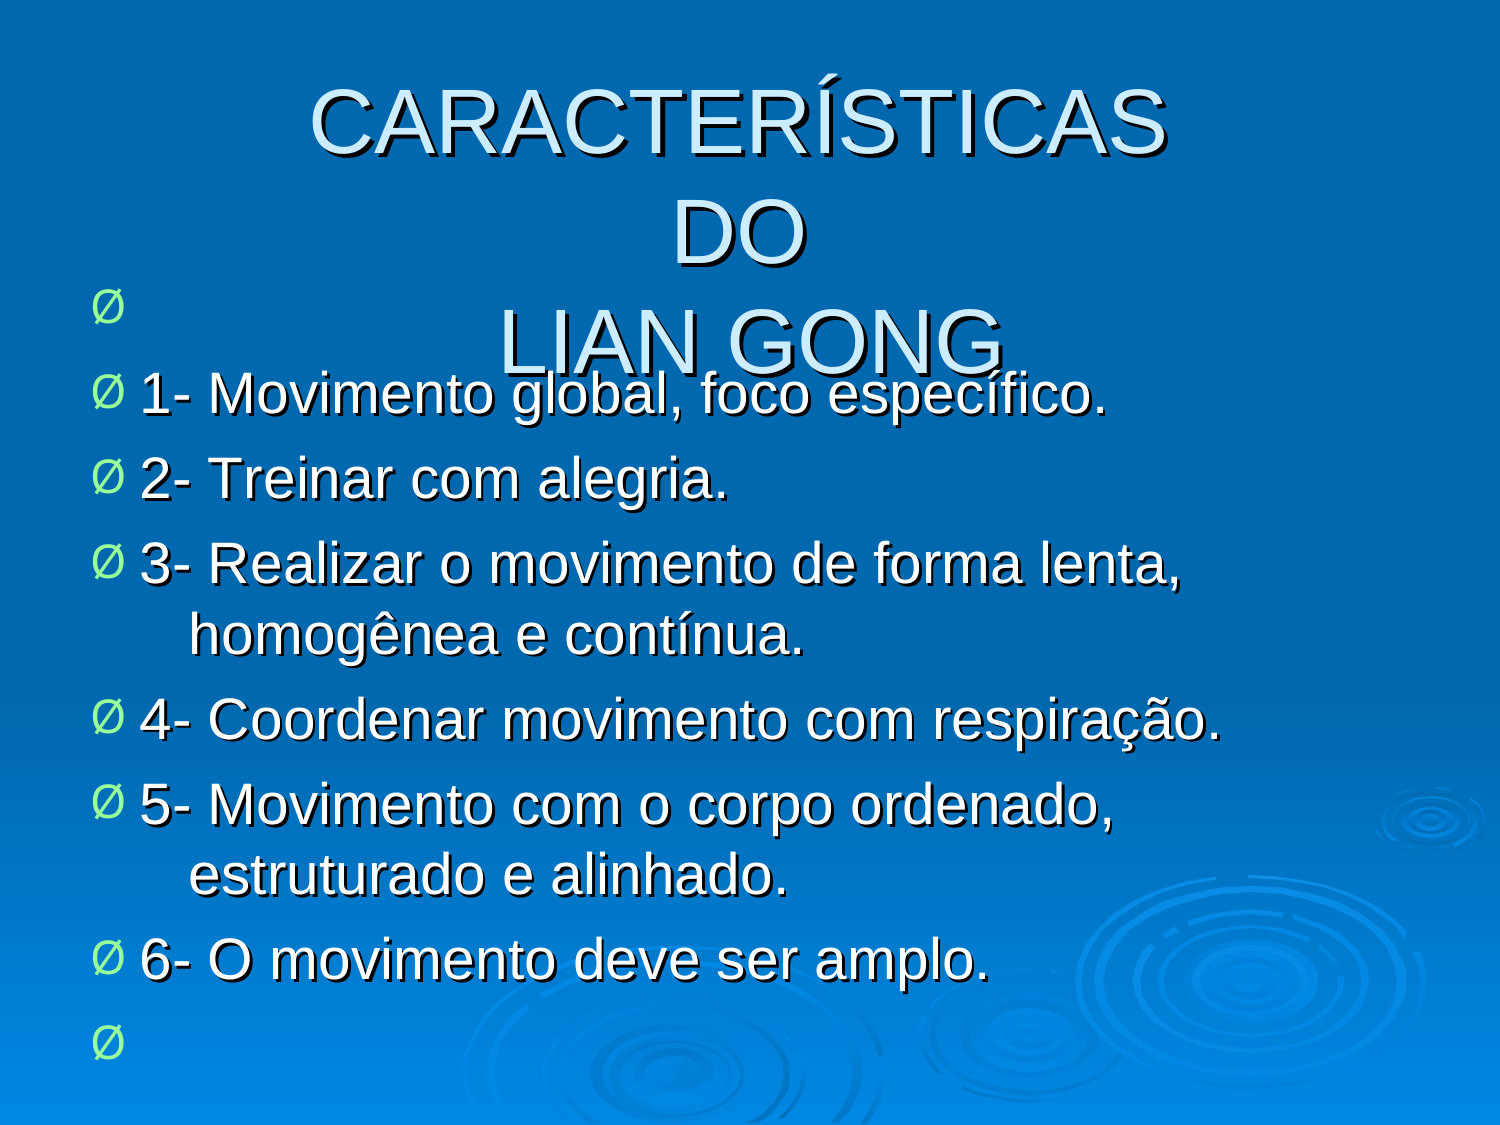

# CARACTERÍSTICAS DO LIAN GONG
1- Movimento global, foco específico.
2- Treinar com alegria.
3- Realizar o movimento de forma lenta, homogênea e contínua.
4- Coordenar movimento com respiração.
5- Movimento com o corpo ordenado, estruturado e alinhado.
6- O movimento deve ser amplo.